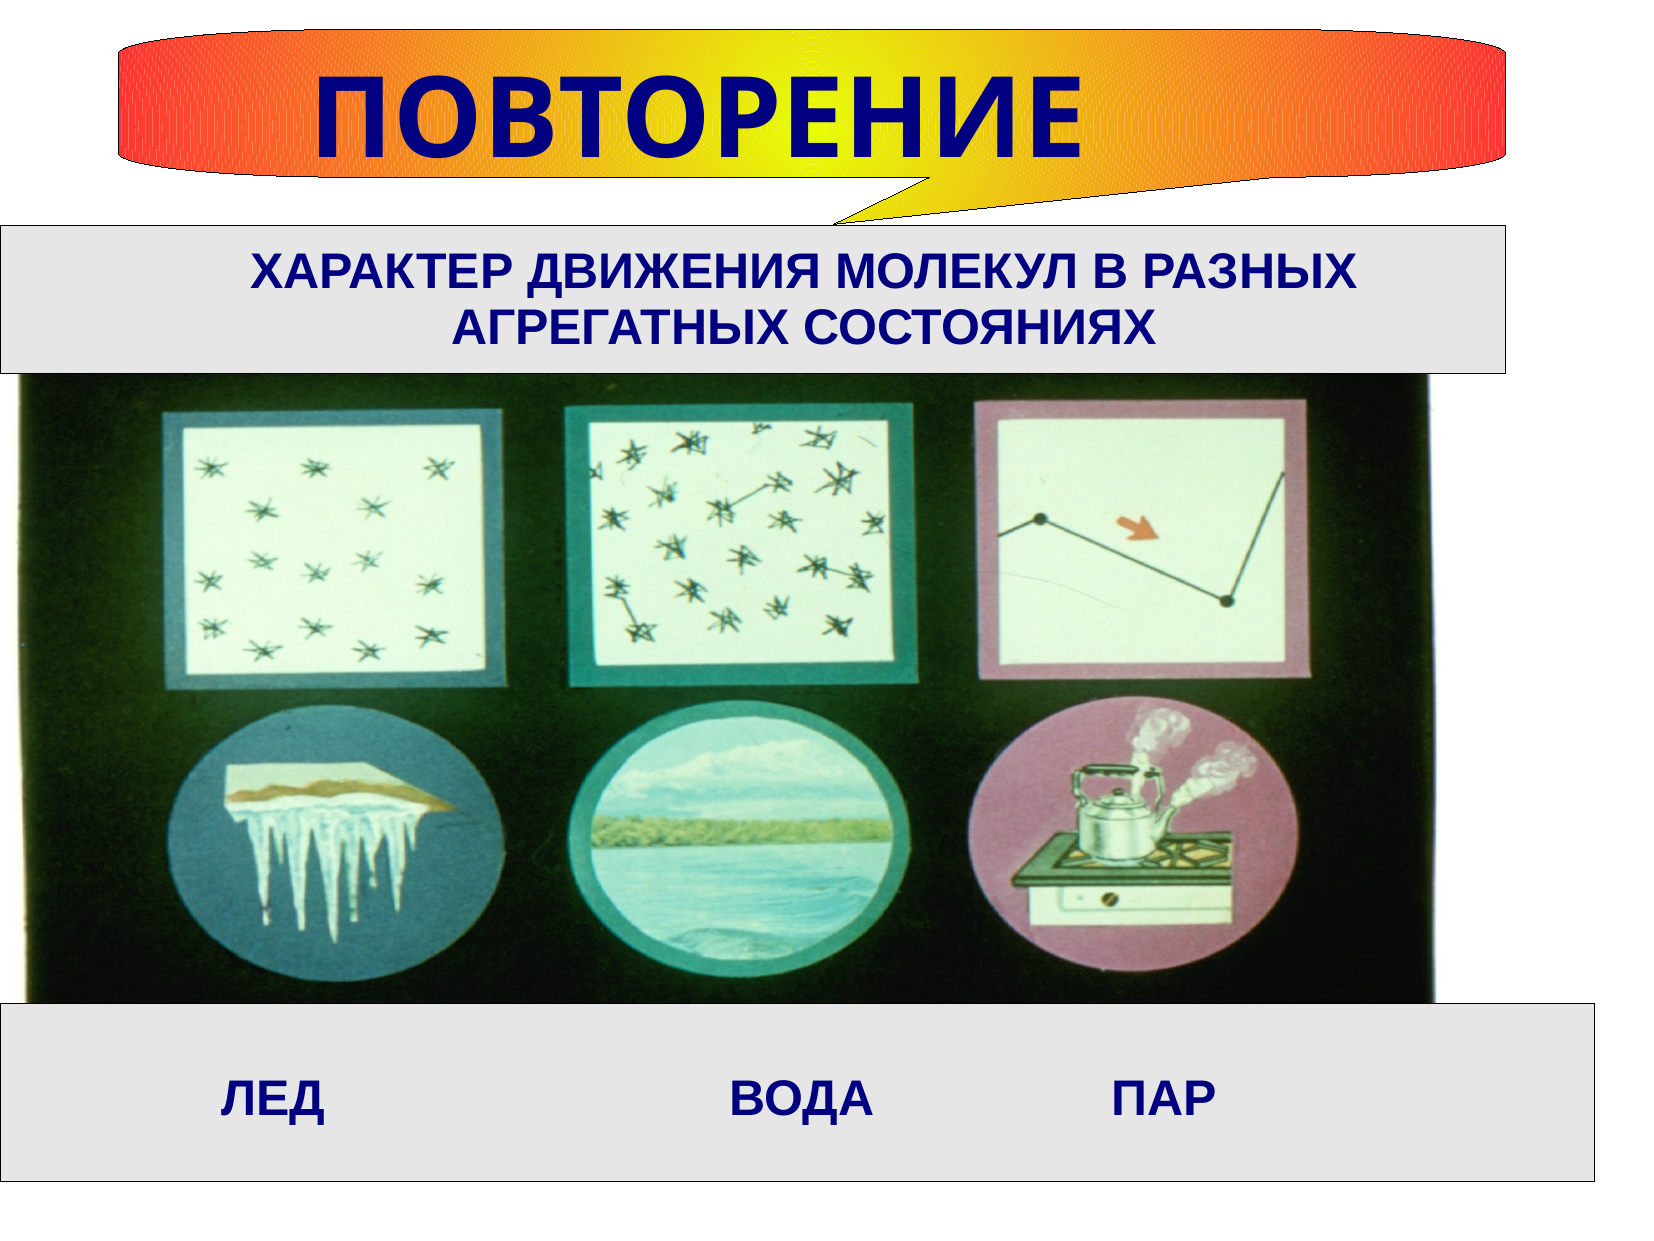

ПОВТОРЕНИЕ
ХАРАКТЕР ДВИЖЕНИЯ МОЛЕКУЛ В РАЗНЫХ АГРЕГАТНЫХ СОСТОЯНИЯХ
ЛЕД ВОДА ПАР